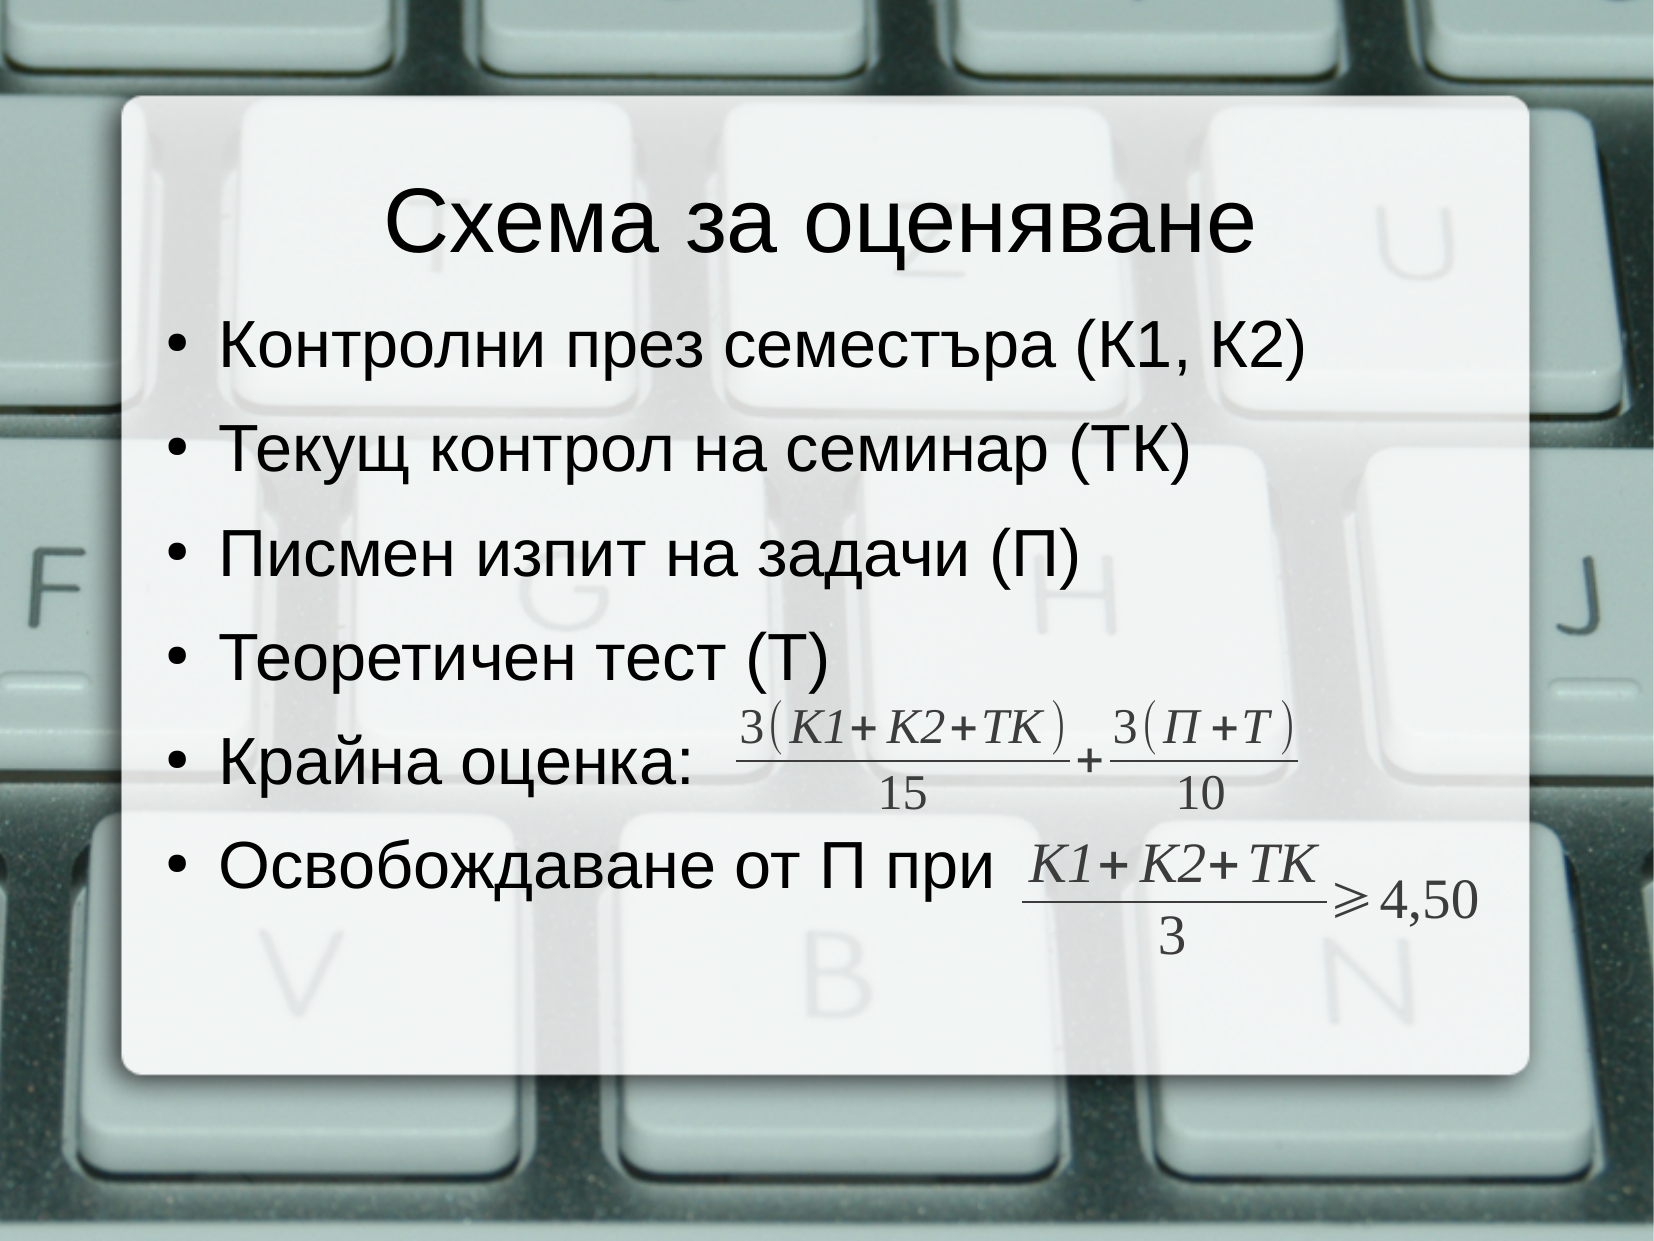

Схема за оценяване
# Контролни през семестъра (К1, К2)
Текущ контрол на семинар (ТК)
Писмен изпит на задачи (П)
Теоретичен тест (Т)
Крайна оценка:
Освобождаване от П при